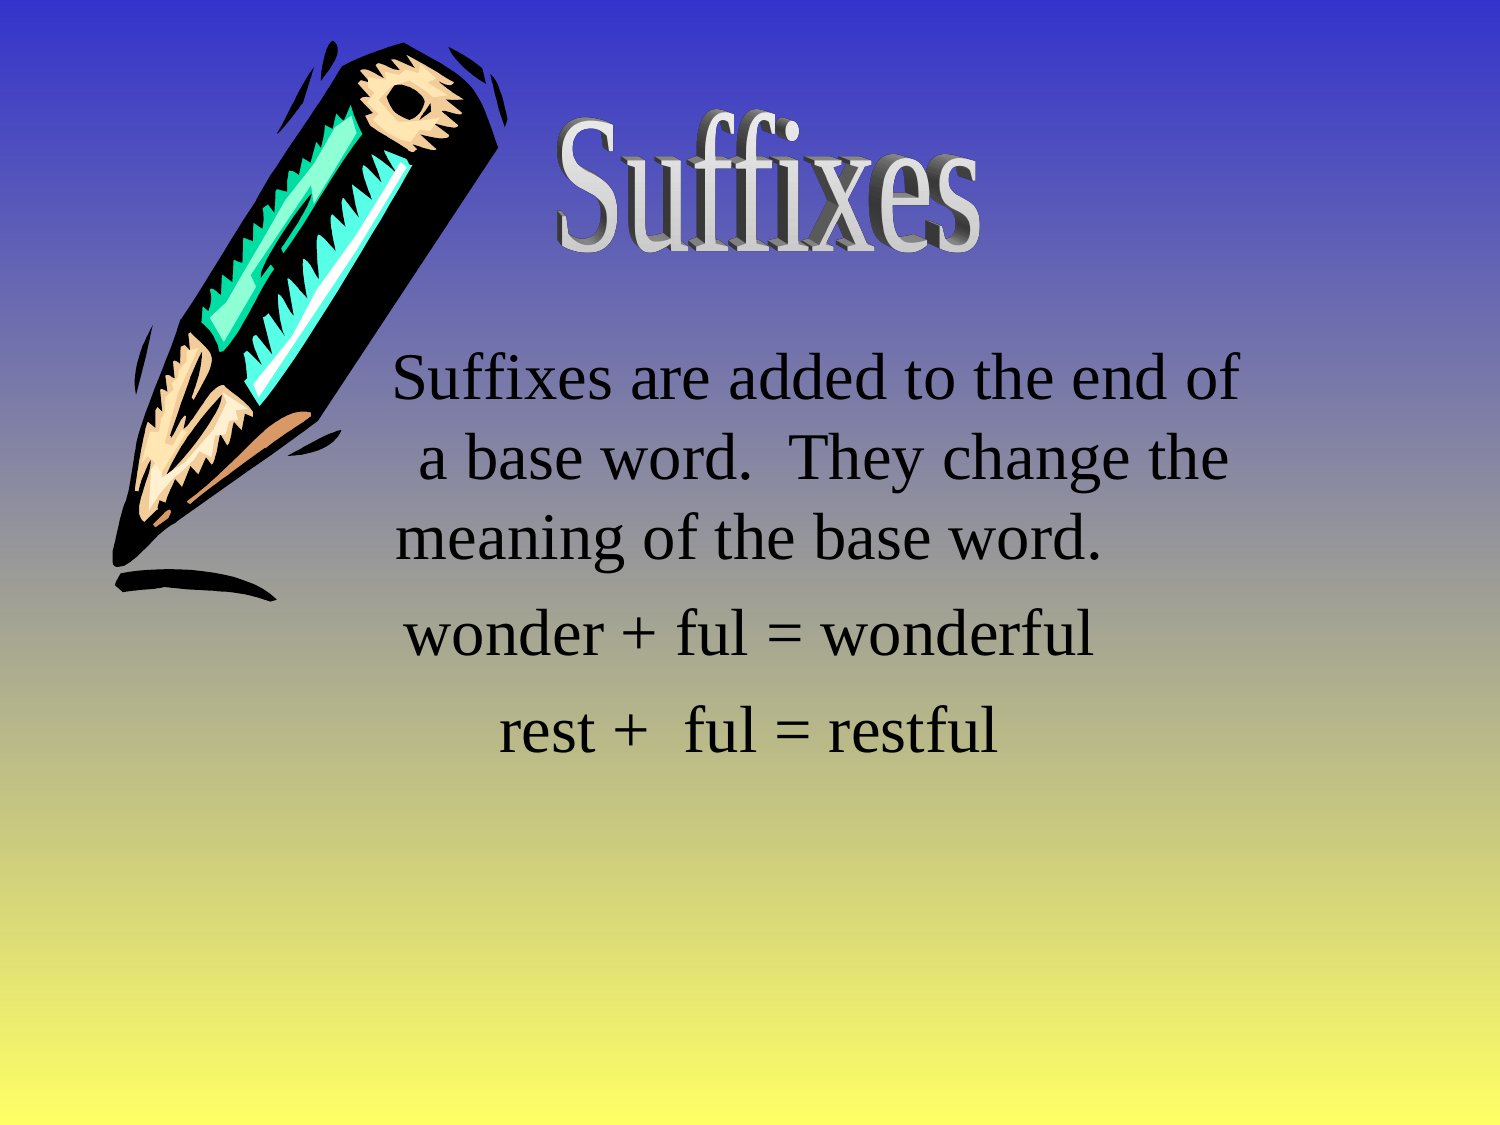

Suffixes
	Suffixes are added to the end of 	a base word. They change the meaning of the base word.
wonder + ful = wonderful
rest + ful = restful